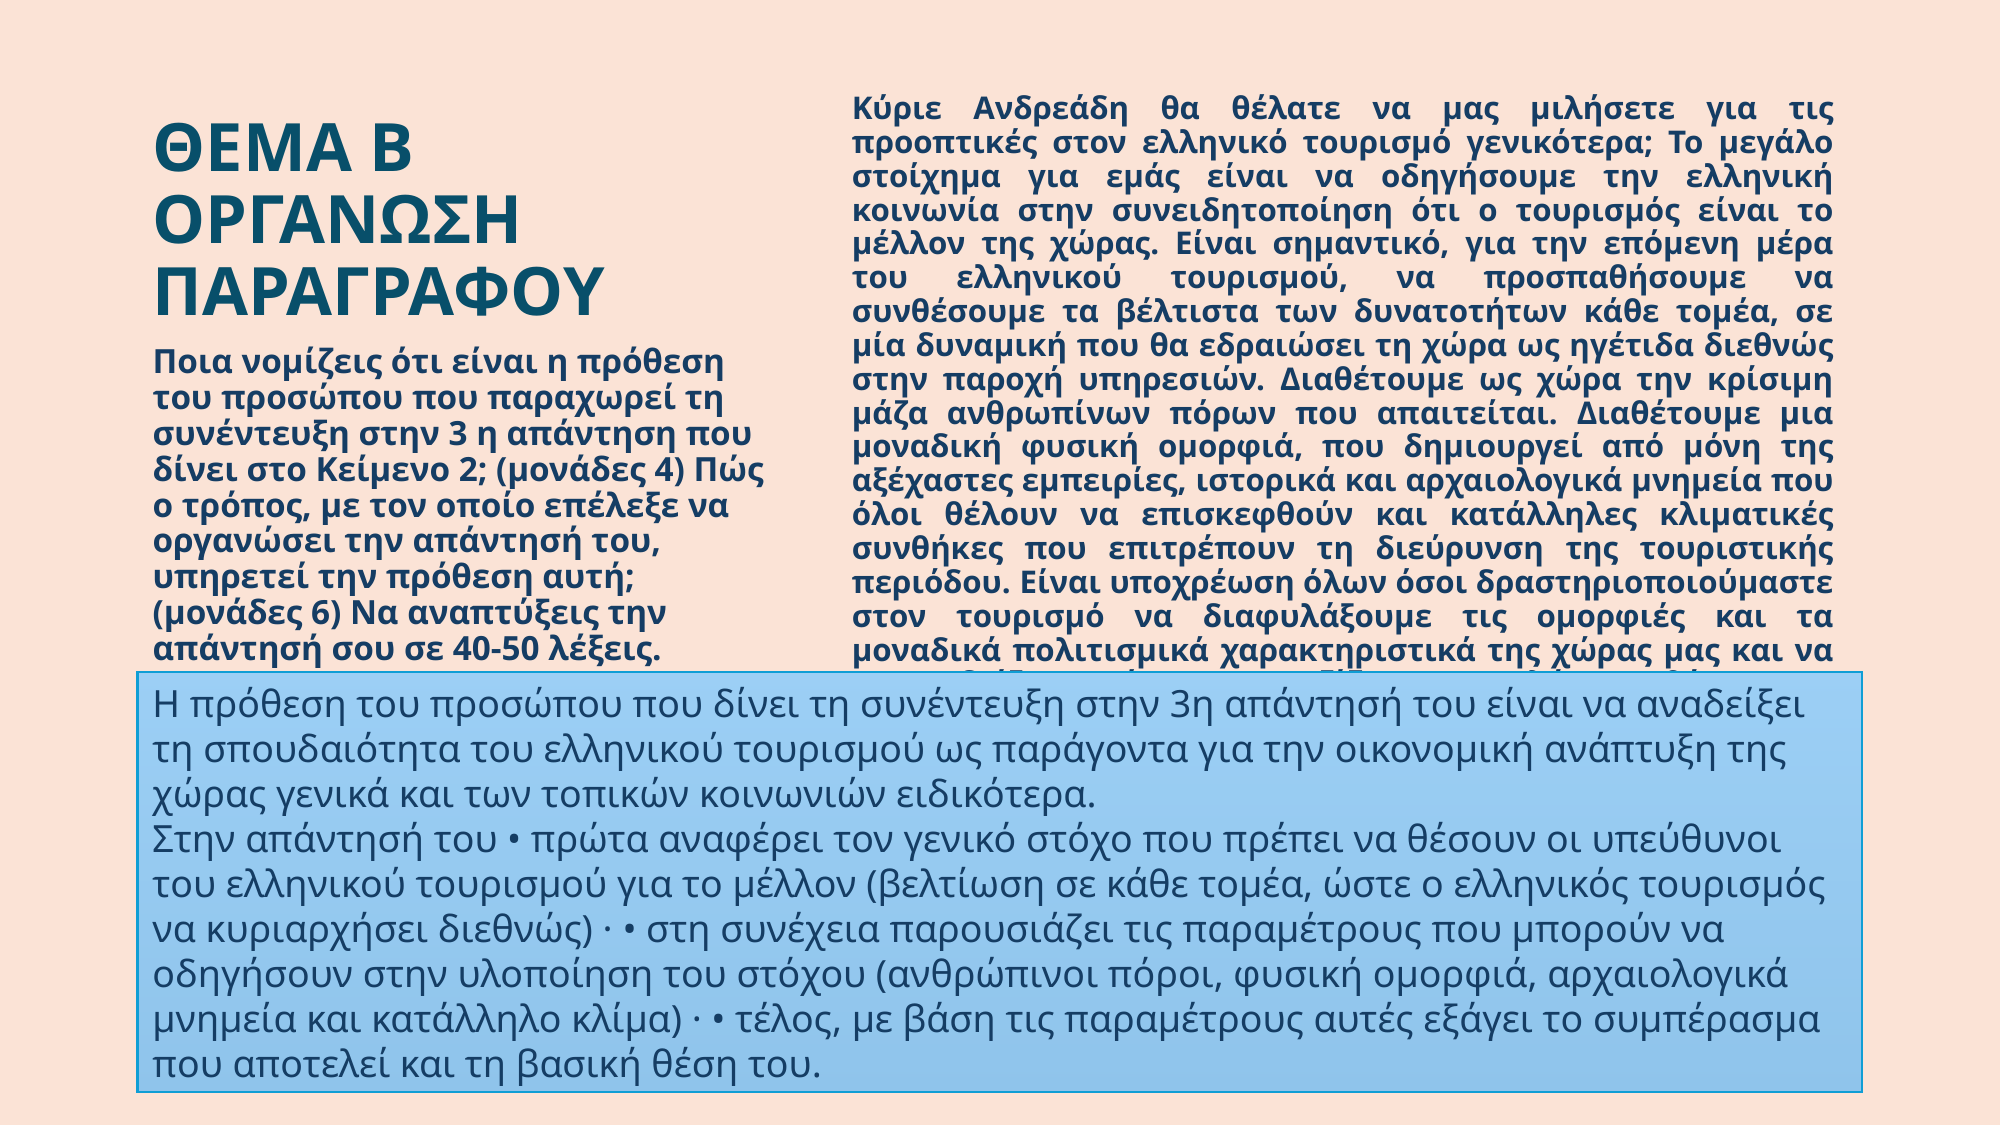

# ΘΕΜΑ Β​​ ΟΡΓΑΝΩΣΗ  ΠΑΡΑΓΡΑΦΟΥ​​
Κύριε Ανδρεάδη θα θέλατε να μας μιλήσετε για τις προοπτικές στον ελληνικό τουρισμό γενικότερα; Το μεγάλο στοίχημα για εμάς είναι να οδηγήσουμε την ελληνική κοινωνία στην συνειδητοποίηση ότι ο τουρισμός είναι το μέλλον της χώρας. Είναι σημαντικό, για την επόμενη μέρα του ελληνικού τουρισμού, να προσπαθήσουμε να συνθέσουμε τα βέλτιστα των δυνατοτήτων κάθε τομέα, σε μία δυναμική που θα εδραιώσει τη χώρα ως ηγέτιδα διεθνώς στην παροχή υπηρεσιών. Διαθέτουμε ως χώρα την κρίσιμη μάζα ανθρωπίνων πόρων που απαιτείται. Διαθέτουμε μια μοναδική φυσική ομορφιά, που δημιουργεί από μόνη της αξέχαστες εμπειρίες, ιστορικά και αρχαιολογικά μνημεία που όλοι θέλουν να επισκεφθούν και κατάλληλες κλιματικές συνθήκες που επιτρέπουν τη διεύρυνση της τουριστικής περιόδου. Είναι υποχρέωση όλων όσοι δραστηριοποιούμαστε στον τουρισμό να διαφυλάξουμε τις ομορφιές και τα μοναδικά πολιτισμικά χαρακτηριστικά της χώρας μας και να τα αναδείξουμε, όπως τους αξίζει, στις καλύτερες θέσεις του παγκόσμιου τουρισμού. Είναι καθήκον μας να καλλιεργήσουμε συστηματικά την αντίληψη ότι ο τομέας του τουρισμού αποτελεί ένα από τα πιο σημαντικά κεφάλαια της ελληνικής οικονομίας και των τοπικών κοινωνιών. 24825
Ποια νομίζεις ότι είναι η πρόθεση του προσώπου που παραχωρεί τη συνέντευξη στην 3 η απάντηση που δίνει στο Κείμενο 2; (μονάδες 4) Πώς ο τρόπος, με τον οποίο επέλεξε να οργανώσει την απάντησή του, υπηρετεί την πρόθεση αυτή; (μονάδες 6) Να αναπτύξεις την απάντησή σου σε 40-50 λέξεις.
Η πρόθεση του προσώπου που δίνει τη συνέντευξη στην 3η απάντησή του είναι να αναδείξει τη σπουδαιότητα του ελληνικού τουρισμού ως παράγοντα για την οικονομική ανάπτυξη της χώρας γενικά και των τοπικών κοινωνιών ειδικότερα.
Στην απάντησή του • πρώτα αναφέρει τον γενικό στόχο που πρέπει να θέσουν οι υπεύθυνοι του ελληνικού τουρισμού για το μέλλον (βελτίωση σε κάθε τομέα, ώστε ο ελληνικός τουρισμός να κυριαρχήσει διεθνώς) · • στη συνέχεια παρουσιάζει τις παραμέτρους που μπορούν να οδηγήσουν στην υλοποίηση του στόχου (ανθρώπινοι πόροι, φυσική ομορφιά, αρχαιολογικά μνημεία και κατάλληλο κλίμα) · • τέλος, με βάση τις παραμέτρους αυτές εξάγει το συμπέρασμα που αποτελεί και τη βασική θέση του.